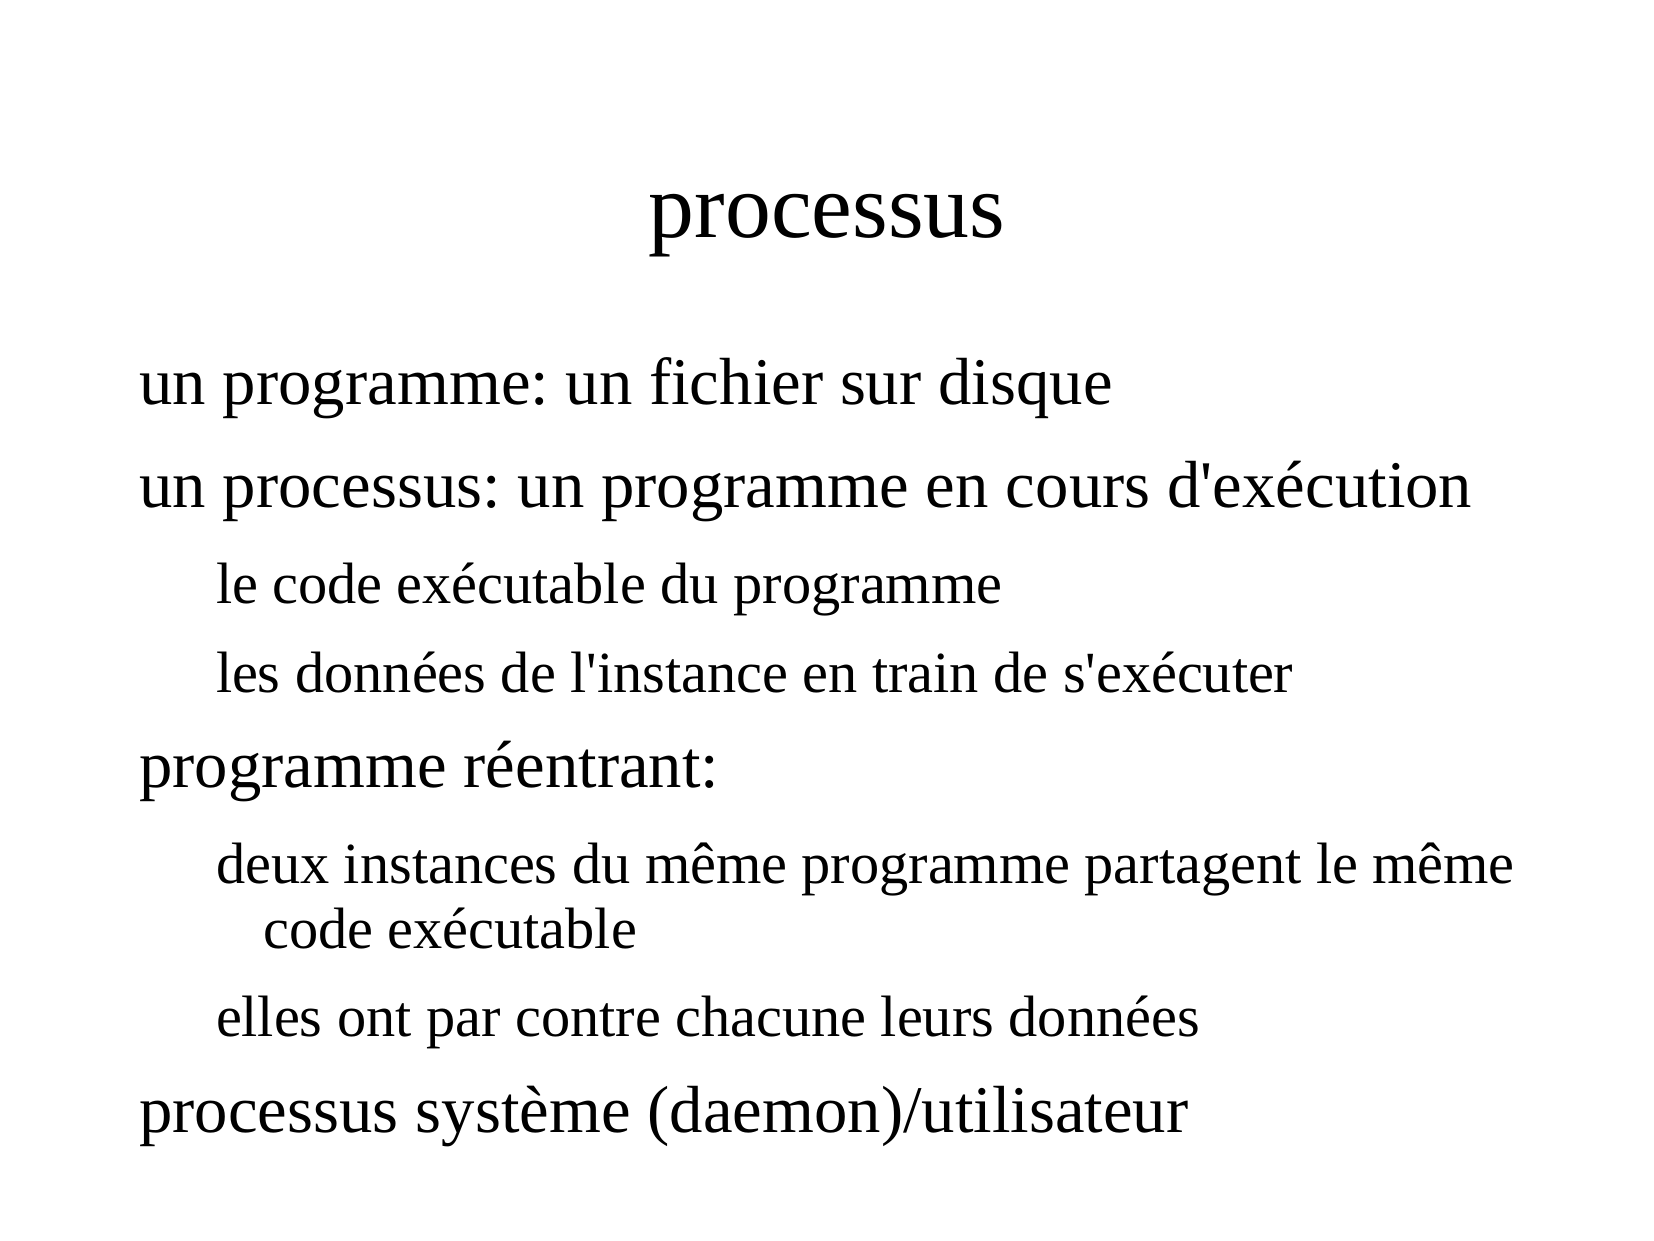

# processus
un programme: un fichier sur disque
un processus: un programme en cours d'exécution
le code exécutable du programme
les données de l'instance en train de s'exécuter
programme réentrant:
deux instances du même programme partagent le même code exécutable
elles ont par contre chacune leurs données
processus système (daemon)/utilisateur